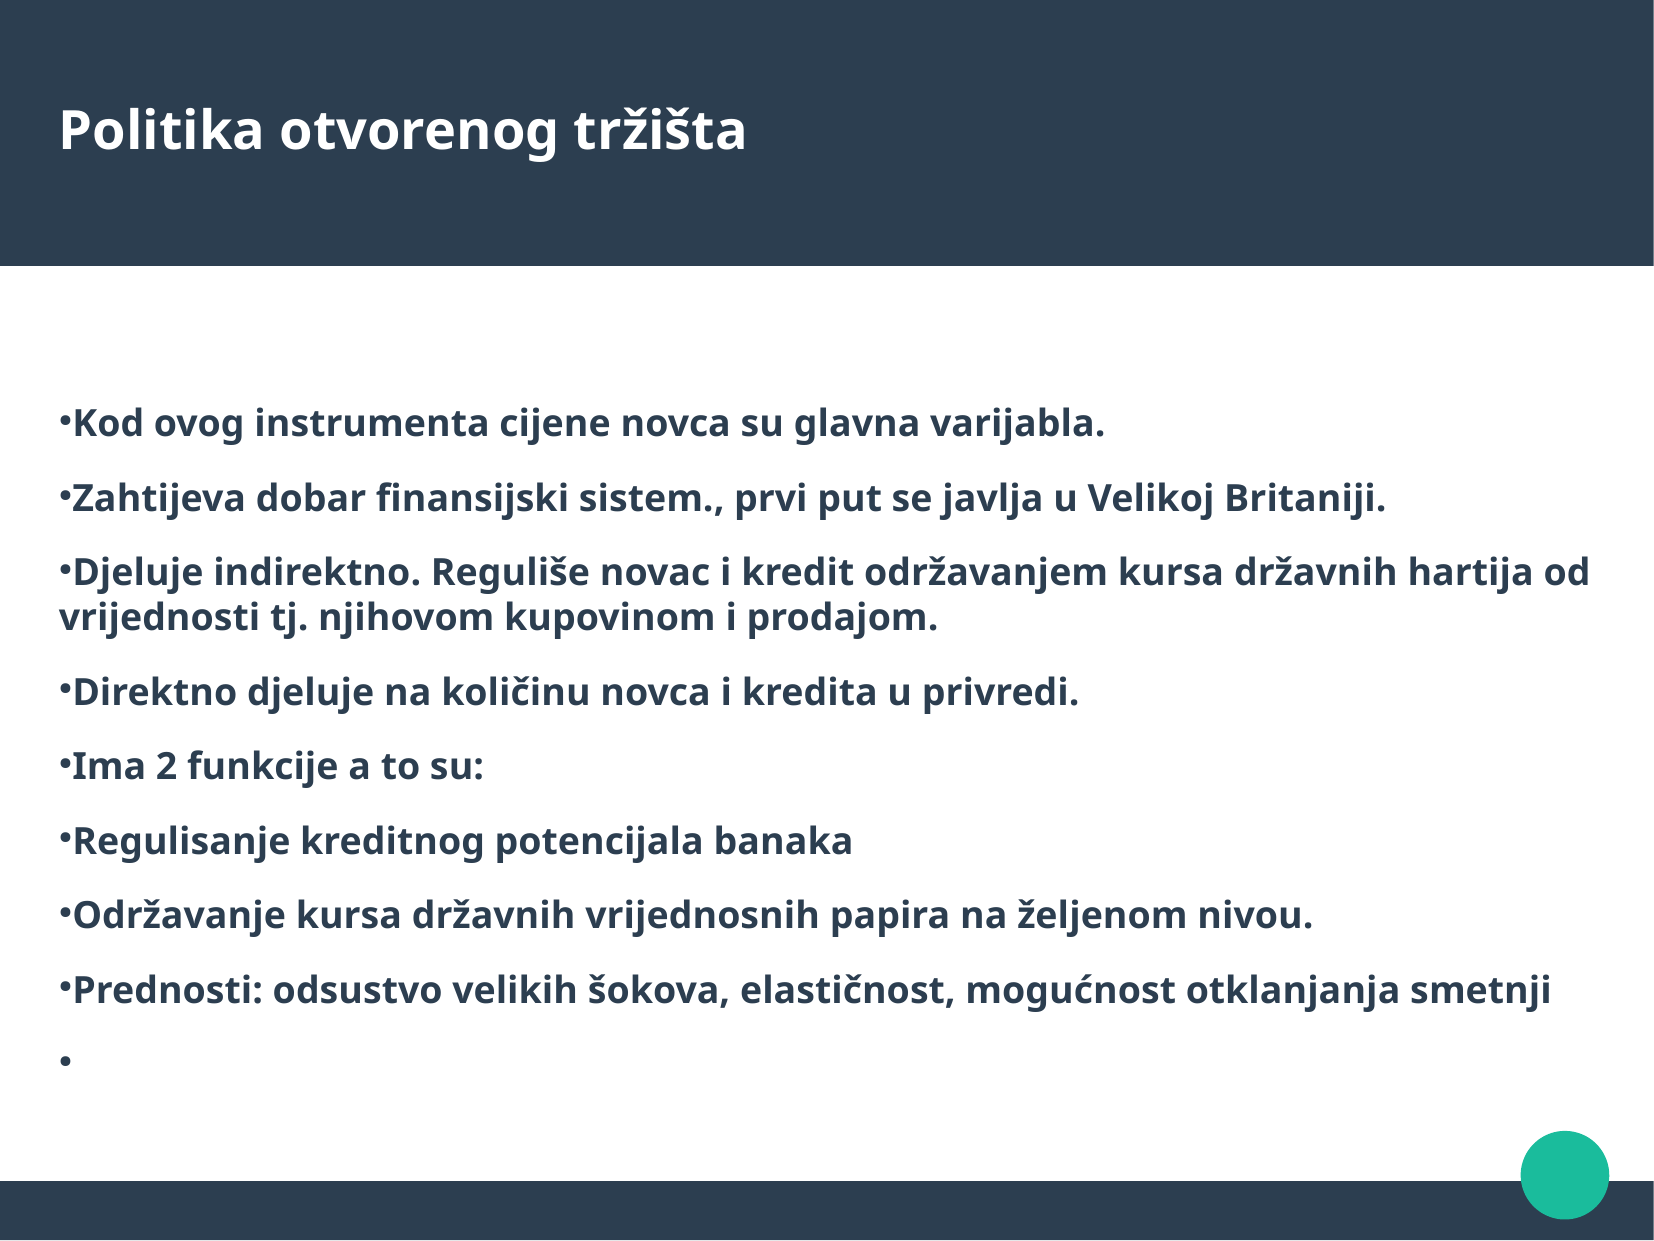

# Politika otvorenog tržišta
Kod ovog instrumenta cijene novca su glavna varijabla.
Zahtijeva dobar finansijski sistem., prvi put se javlja u Velikoj Britaniji.
Djeluje indirektno. Reguliše novac i kredit održavanjem kursa državnih hartija od vrijednosti tj. njihovom kupovinom i prodajom.
Direktno djeluje na količinu novca i kredita u privredi.
Ima 2 funkcije a to su:
Regulisanje kreditnog potencijala banaka
Održavanje kursa državnih vrijednosnih papira na željenom nivou.
Prednosti: odsustvo velikih šokova, elastičnost, mogućnost otklanjanja smetnji